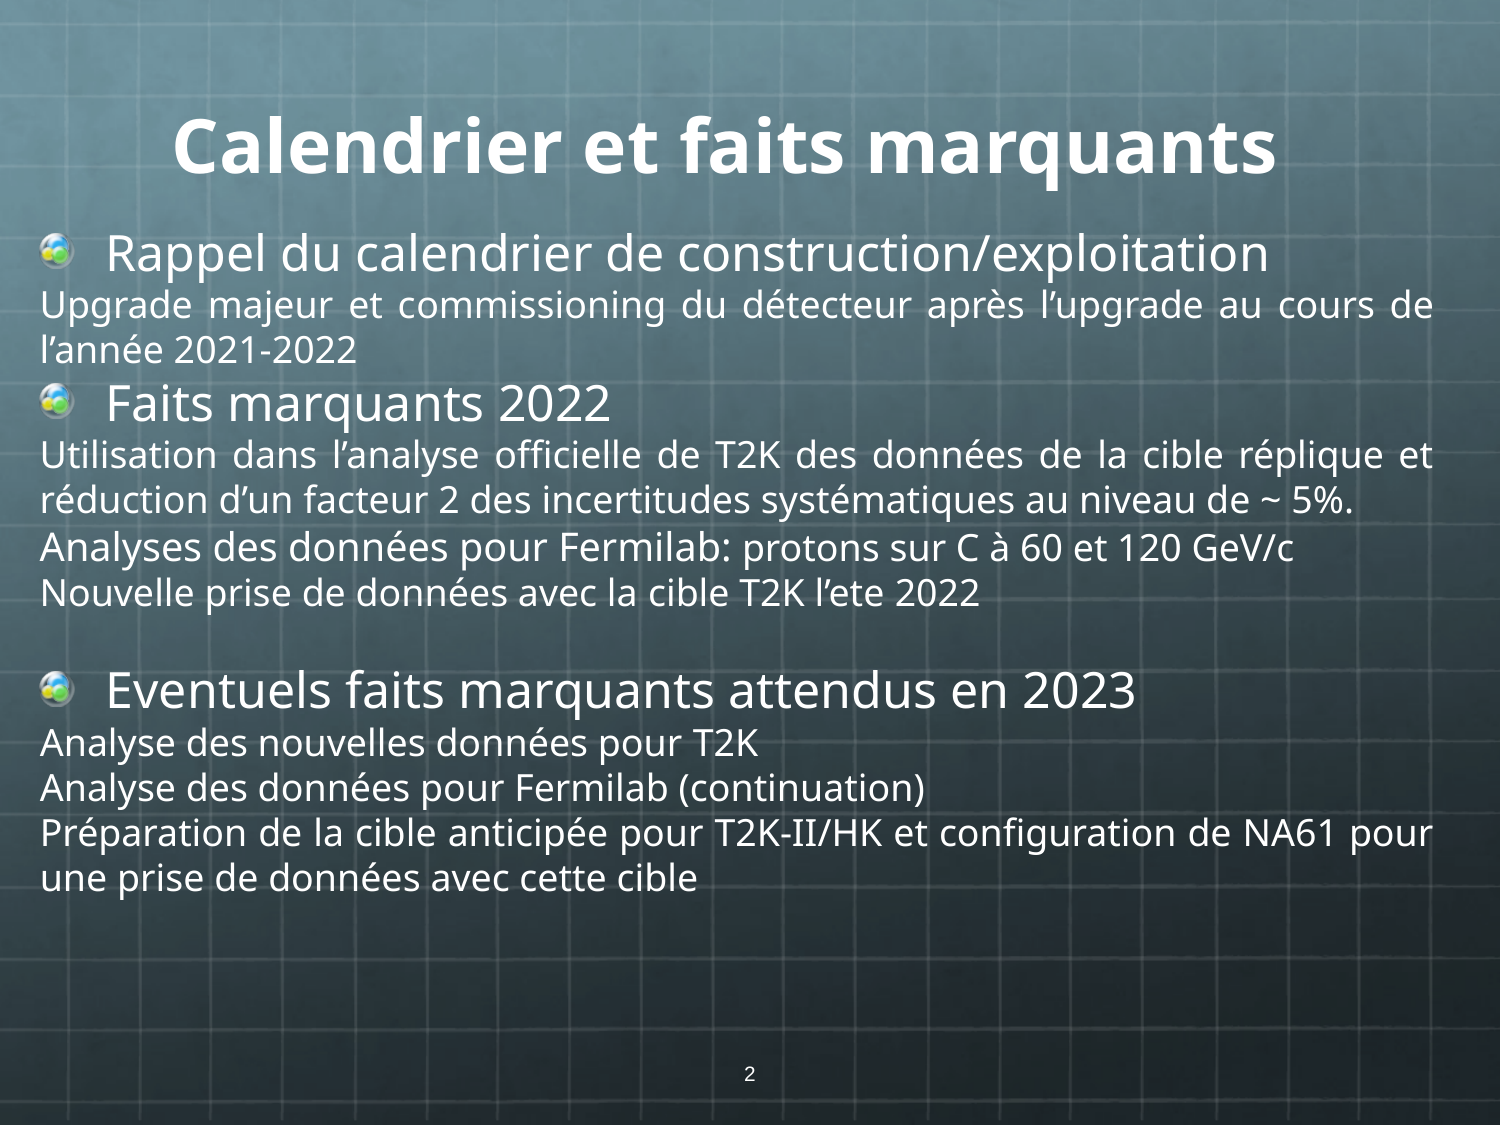

Calendrier et faits marquants
Rappel du calendrier de construction/exploitation
Upgrade majeur et commissioning du détecteur après l’upgrade au cours de l’année 2021-2022
Faits marquants 2022
Utilisation dans l’analyse officielle de T2K des données de la cible réplique et réduction d’un facteur 2 des incertitudes systématiques au niveau de ~ 5%.
Analyses des données pour Fermilab: protons sur C à 60 et 120 GeV/c
Nouvelle prise de données avec la cible T2K l’ete 2022
Eventuels faits marquants attendus en 2023
Analyse des nouvelles données pour T2K
Analyse des données pour Fermilab (continuation)
Préparation de la cible anticipée pour T2K-II/HK et configuration de NA61 pour une prise de données avec cette cible